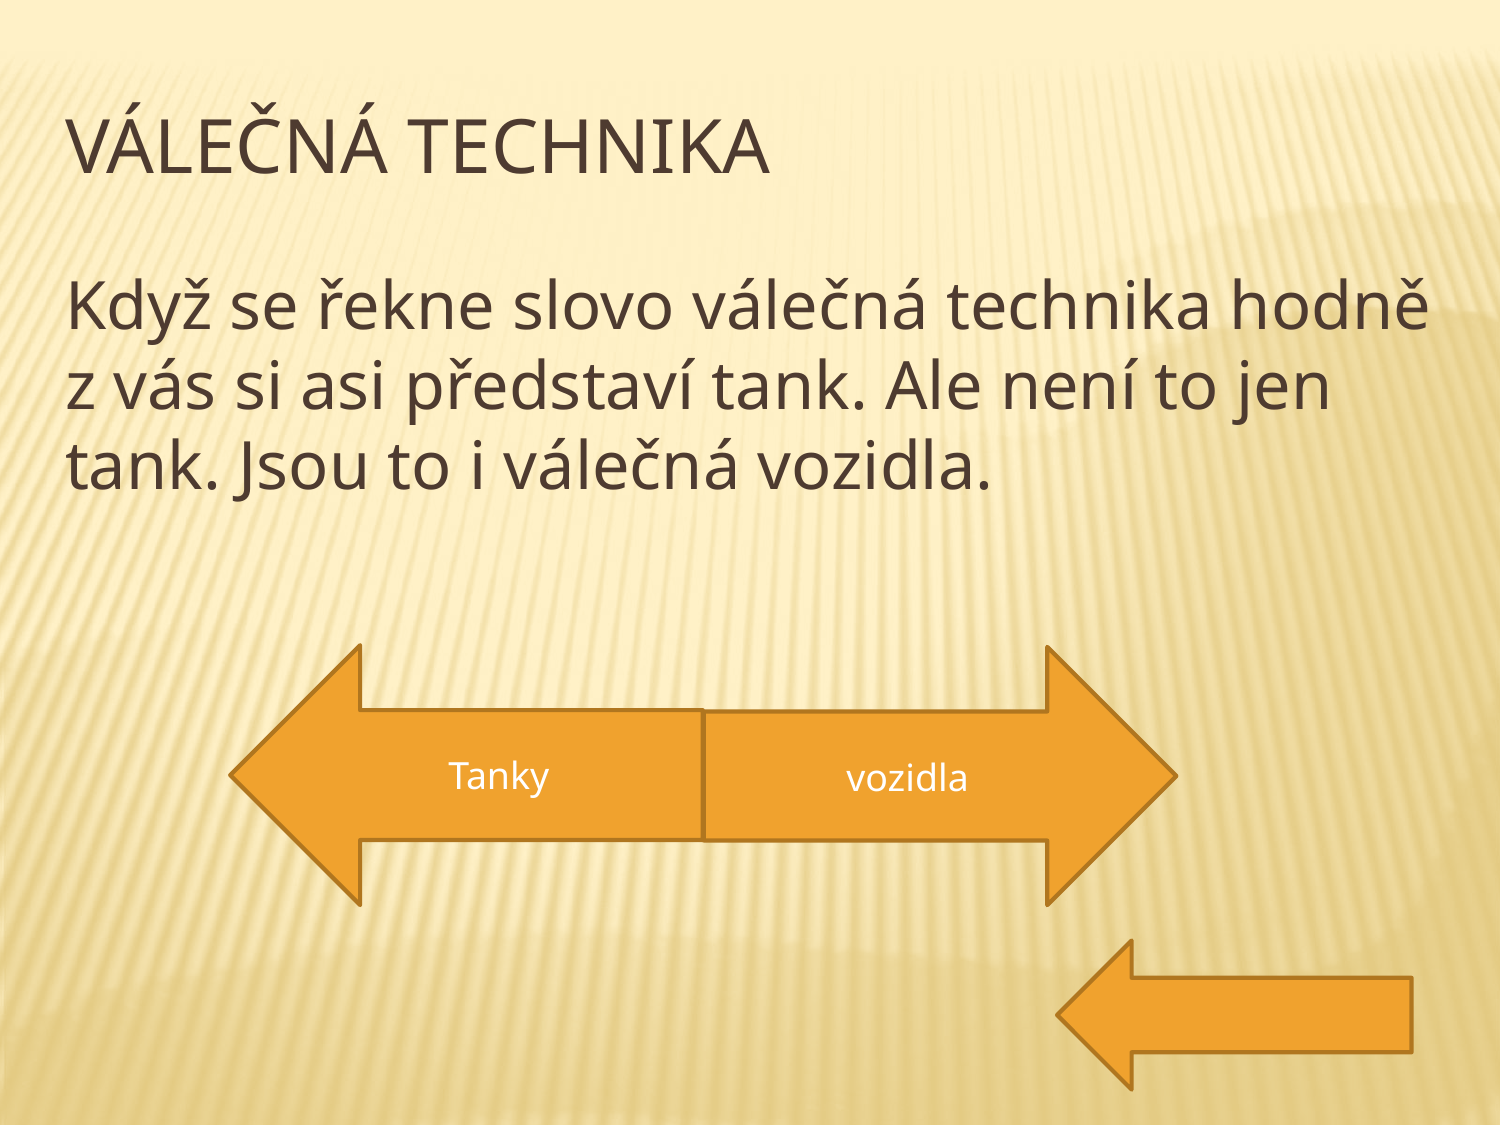

# Válečná technika
Když se řekne slovo válečná technika hodně z vás si asi představí tank. Ale není to jen tank. Jsou to i válečná vozidla.
Tanky
vozidla